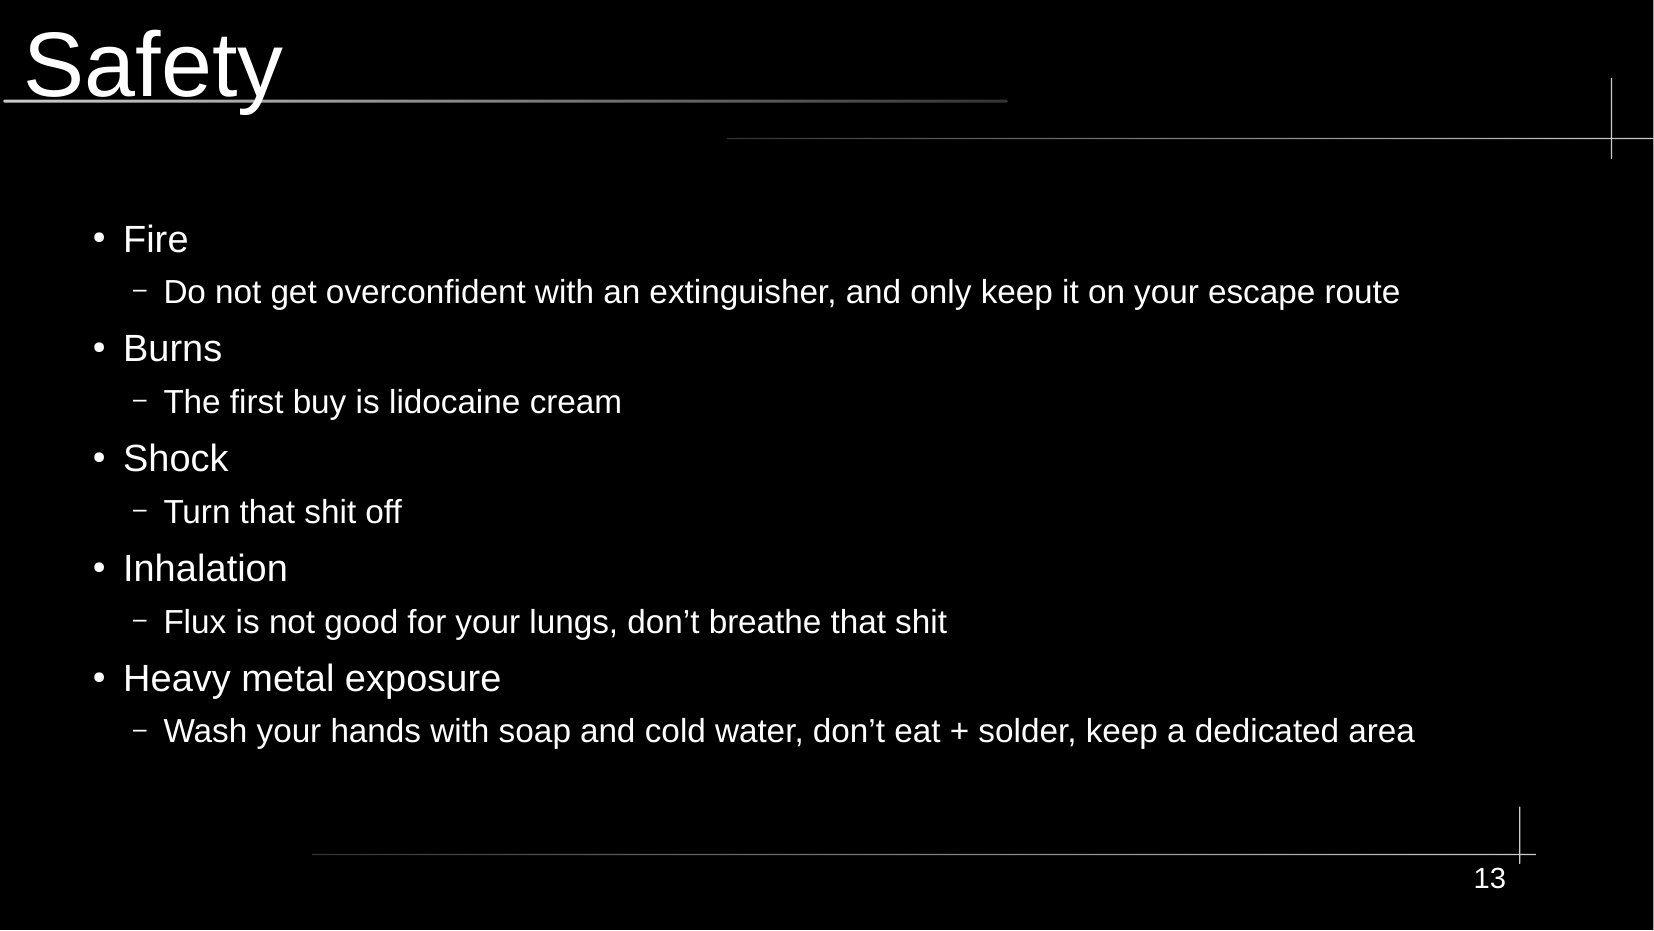

# Safety
Fire
Do not get overconfident with an extinguisher, and only keep it on your escape route
Burns
The first buy is lidocaine cream
Shock
Turn that shit off
Inhalation
Flux is not good for your lungs, don’t breathe that shit
Heavy metal exposure
Wash your hands with soap and cold water, don’t eat + solder, keep a dedicated area
13